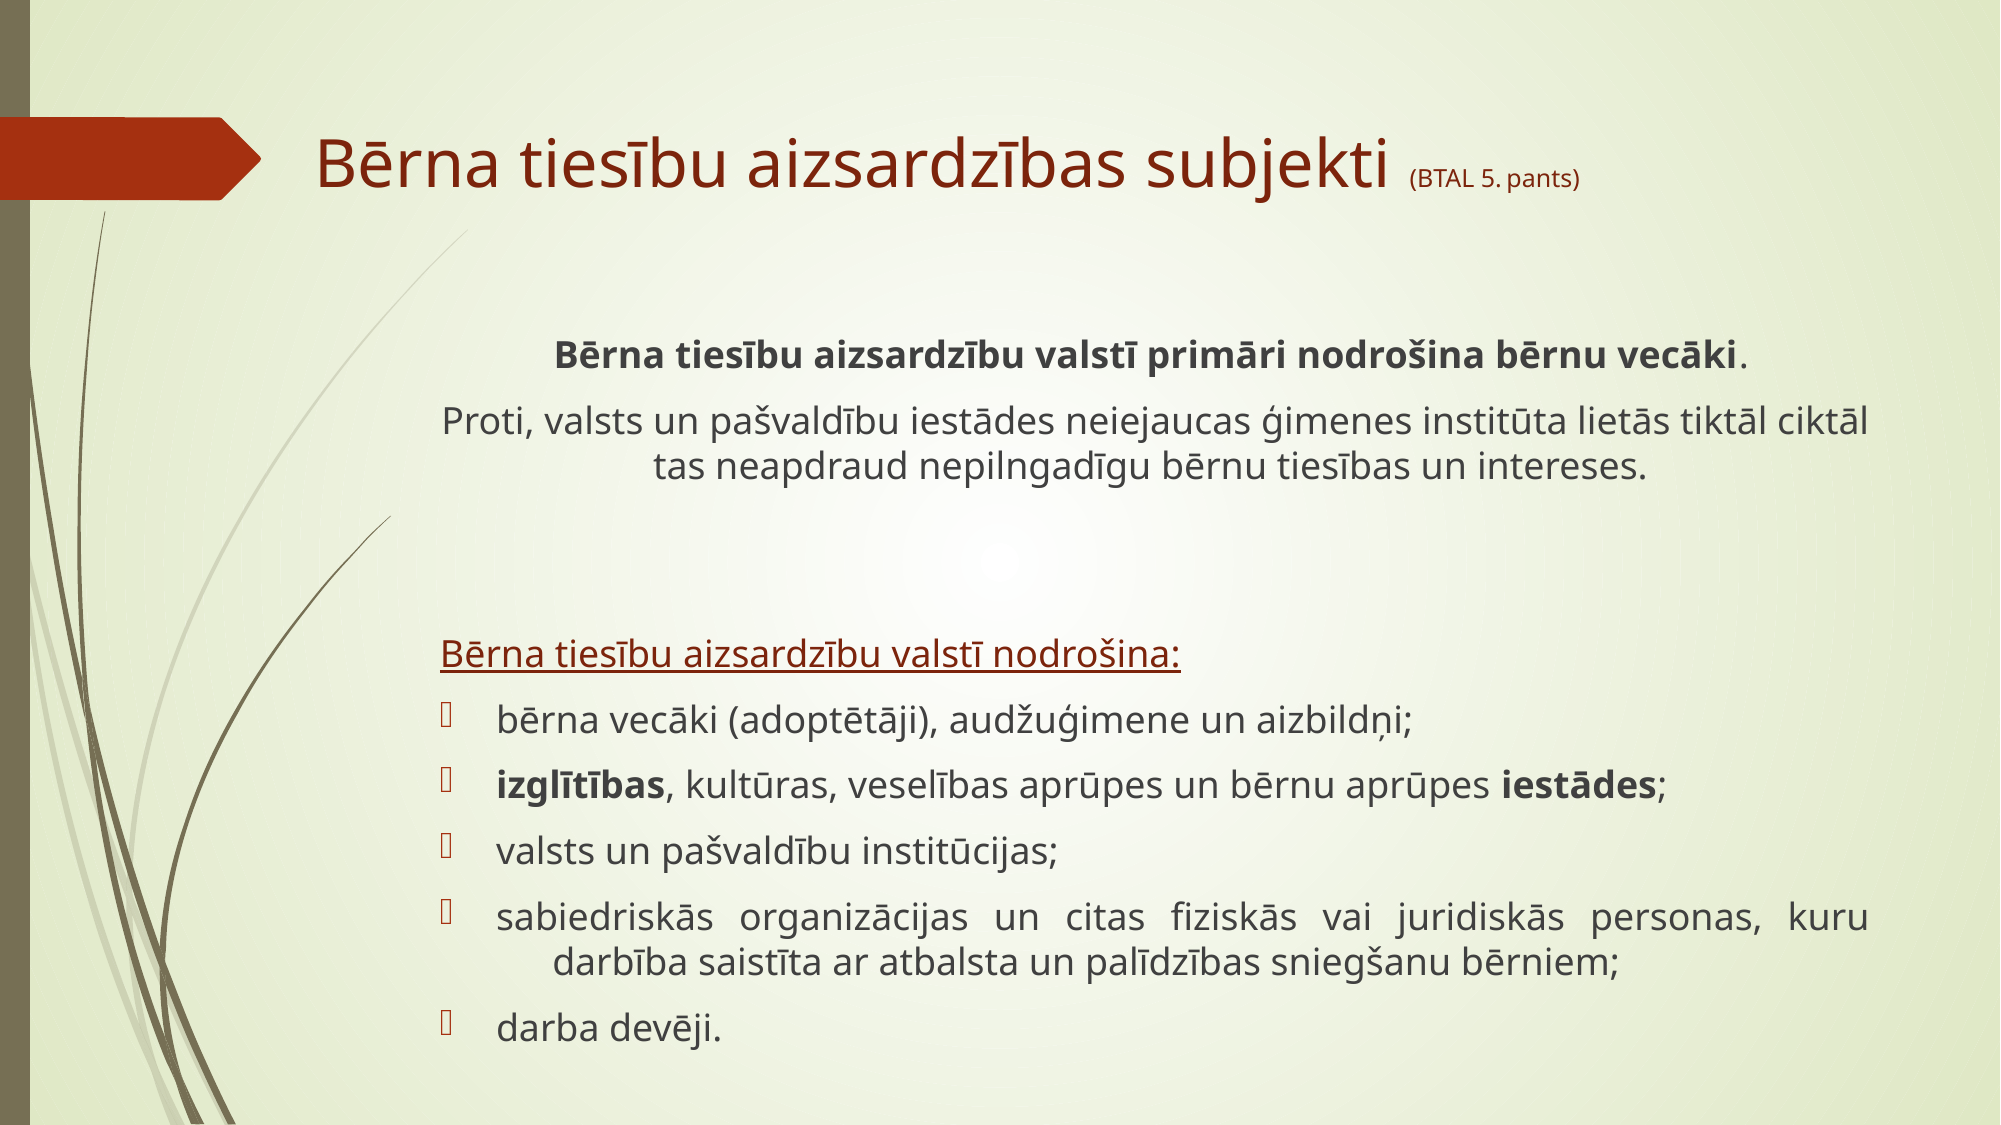

# Bērna tiesību aizsardzības subjekti (BTAL 5. pants)
Bērna tiesību aizsardzību valstī primāri nodrošina bērnu vecāki.
Proti, valsts un pašvaldību iestādes neiejaucas ģimenes institūta lietās tiktāl ciktāl tas neapdraud nepilngadīgu bērnu tiesības un intereses.
Bērna tiesību aizsardzību valstī nodrošina:
bērna vecāki (adoptētāji), audžuģimene un aizbildņi;
izglītības, kultūras, veselības aprūpes un bērnu aprūpes iestādes;
valsts un pašvaldību institūcijas;
sabiedriskās organizācijas un citas fiziskās vai juridiskās personas, kuru darbība saistīta ar atbalsta un palīdzības sniegšanu bērniem;
darba devēji.